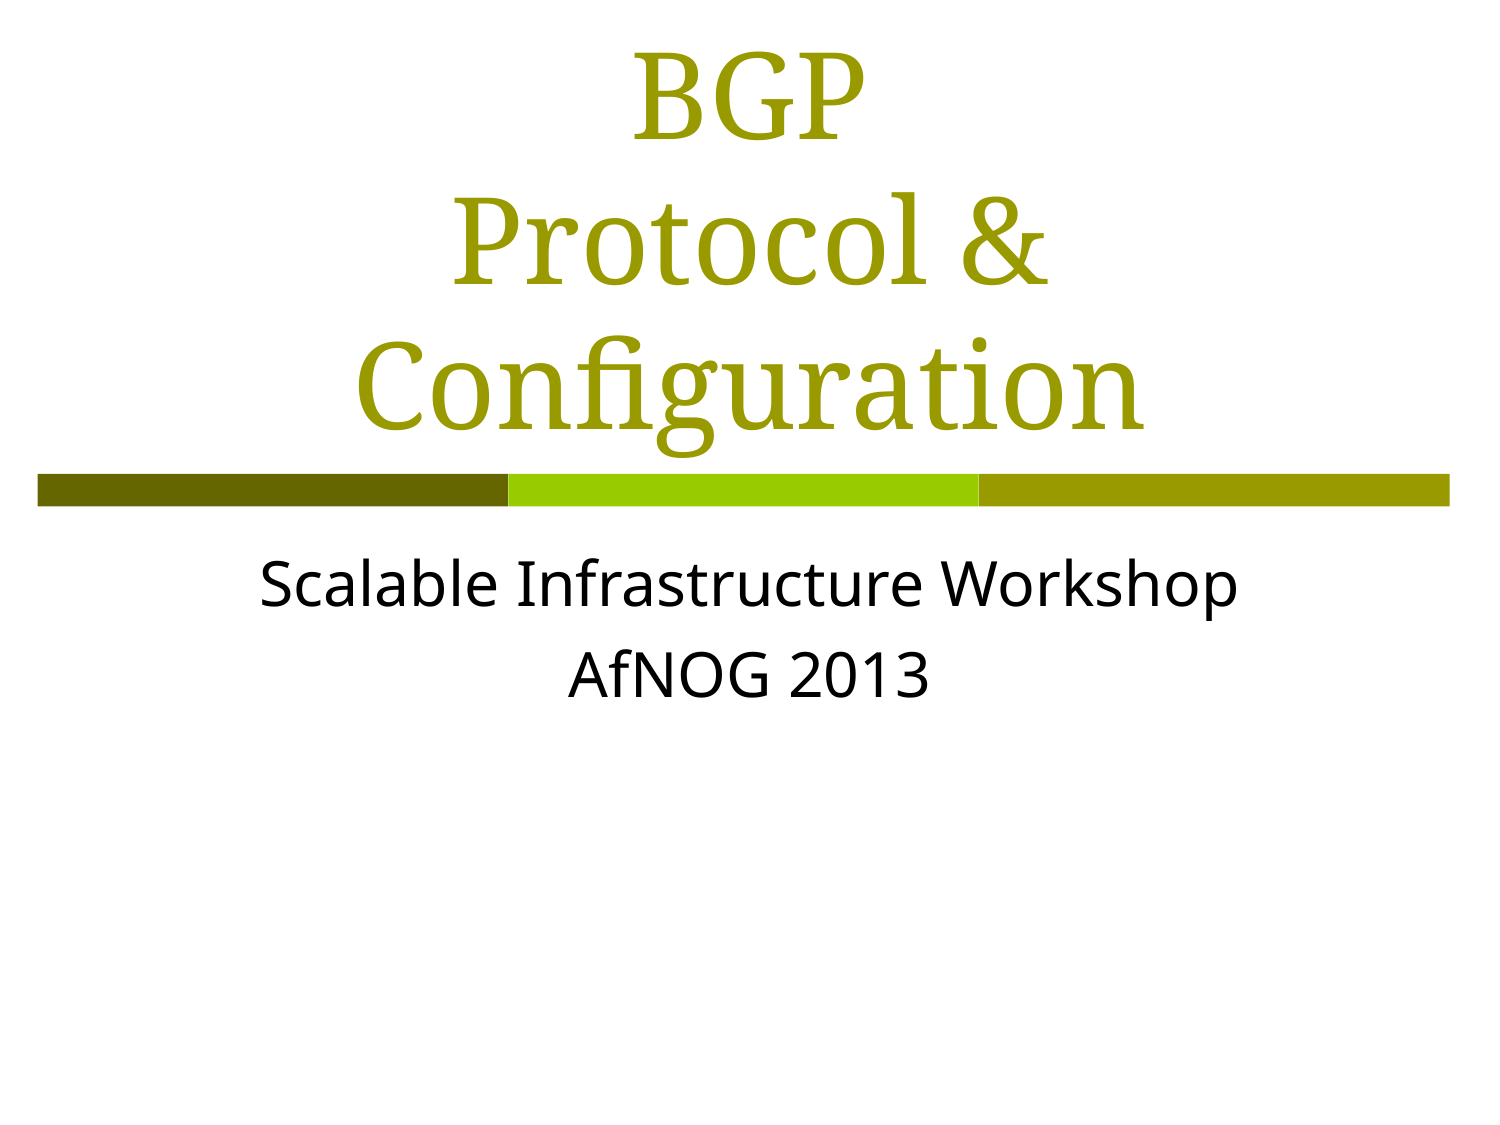

# BGP Protocol & Configuration
Scalable Infrastructure Workshop
AfNOG 2013